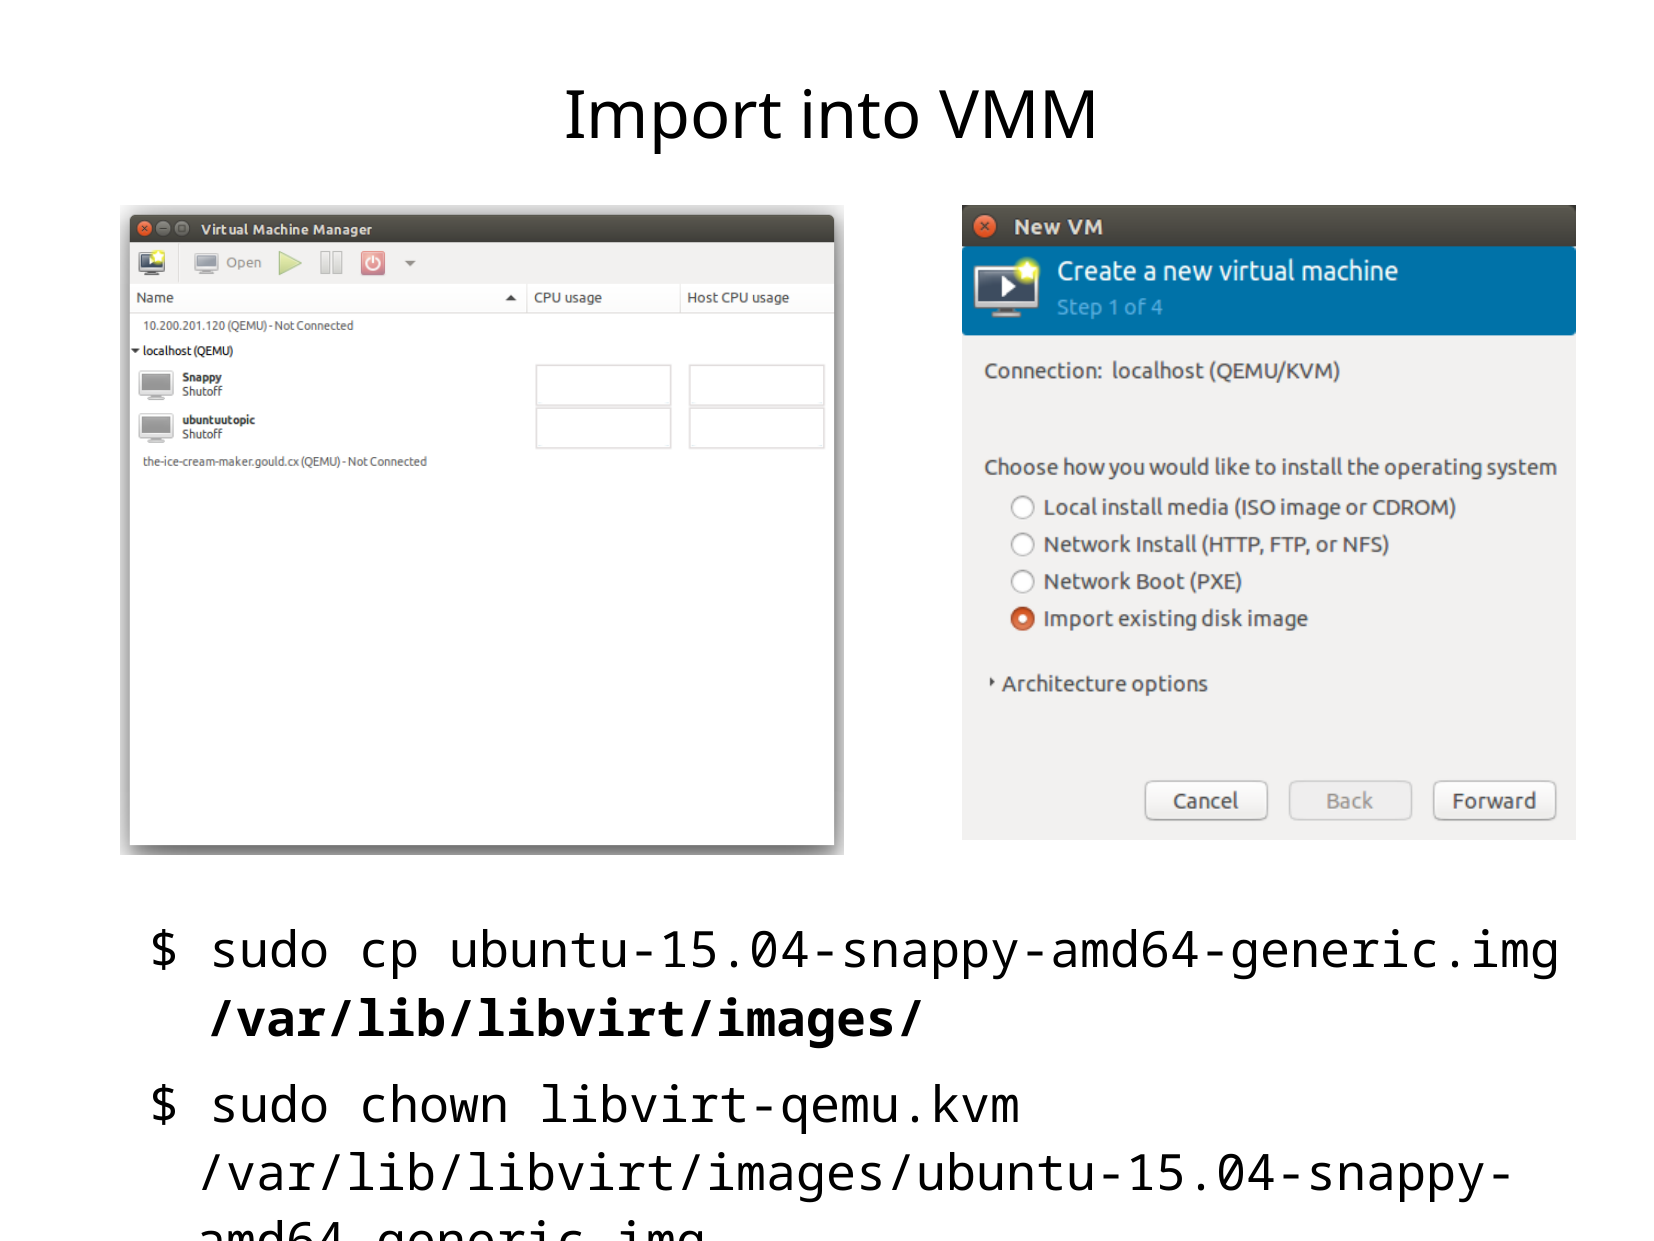

Import into VMM
$ sudo cp ubuntu-15.04-snappy-amd64-generic.img /var/lib/libvirt/images/
$ sudo chown libvirt-qemu.kvm /var/lib/libvirt/images/ubuntu-15.04-snappy-amd64-generic.img